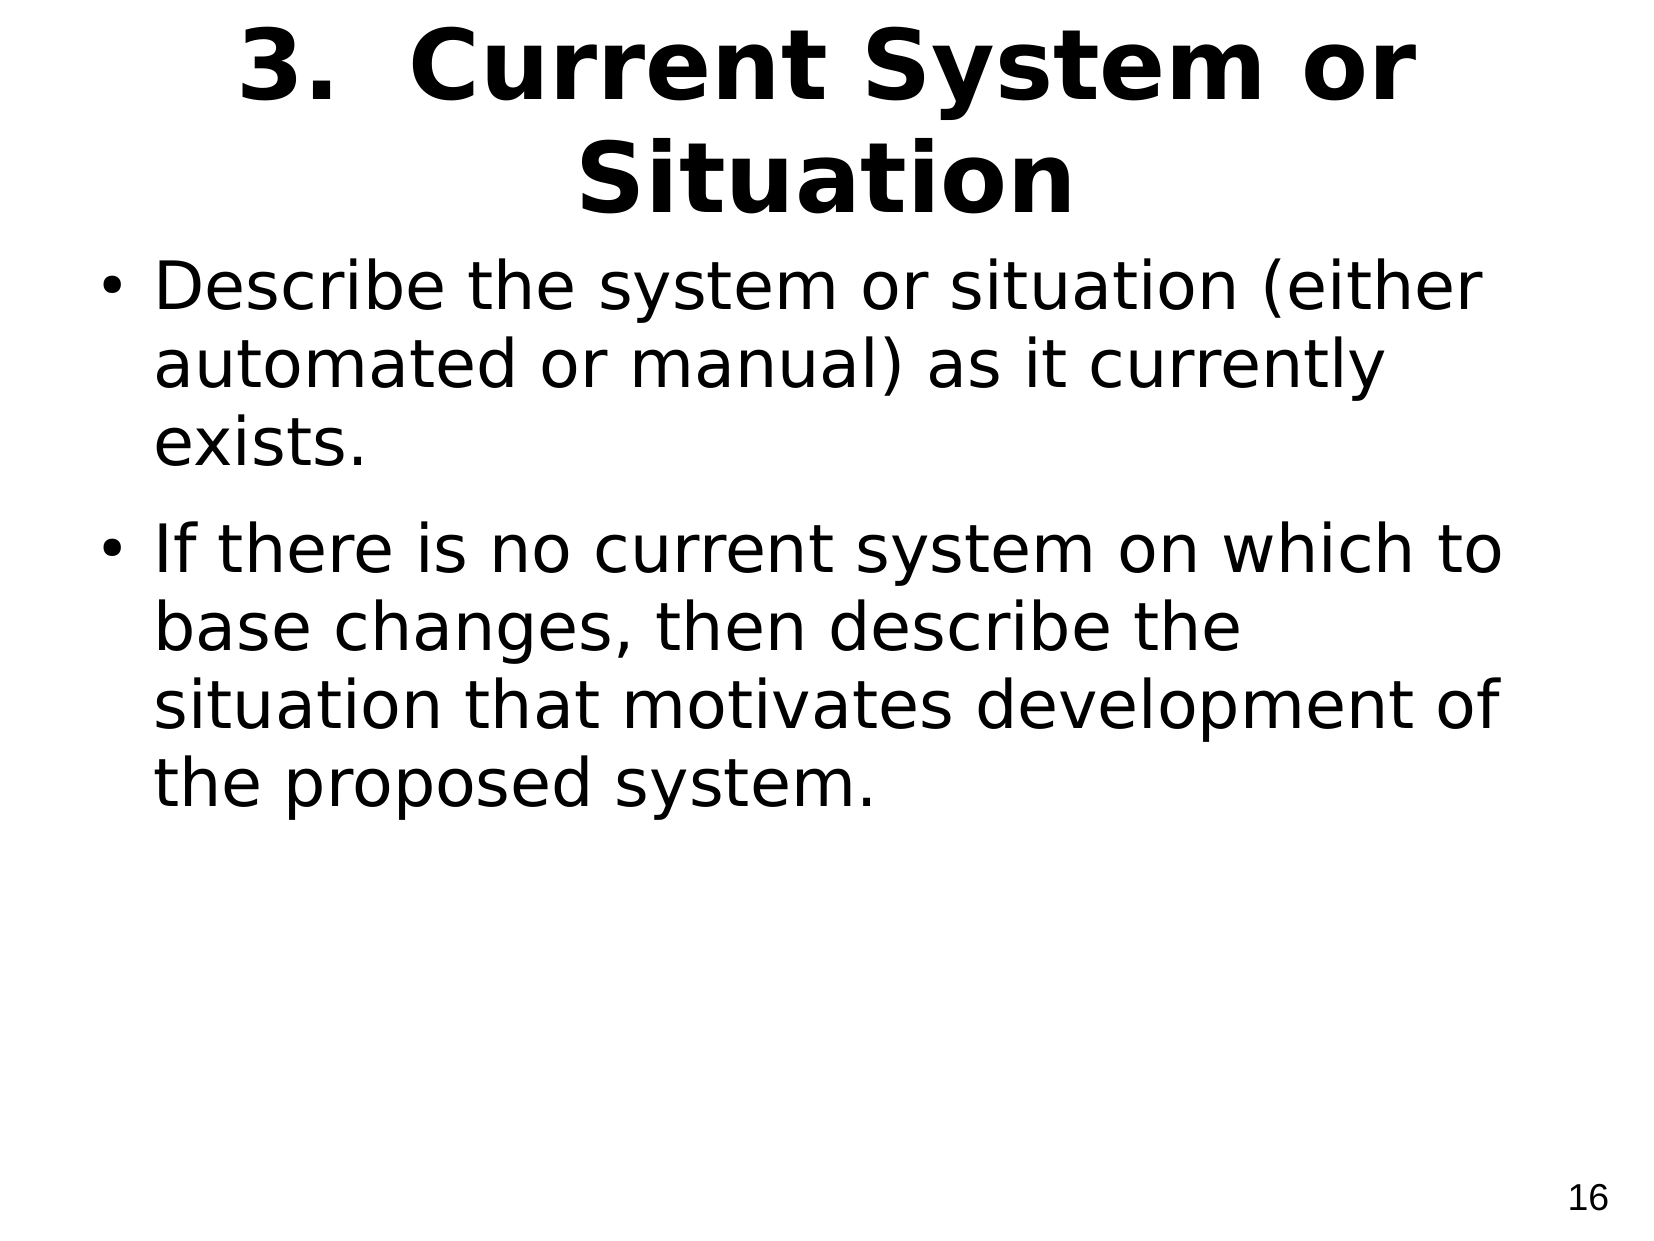

# 3. Current System or Situation
Describe the system or situation (either automated or manual) as it currently exists.
If there is no current system on which to base changes, then describe the situation that motivates development of the proposed system.